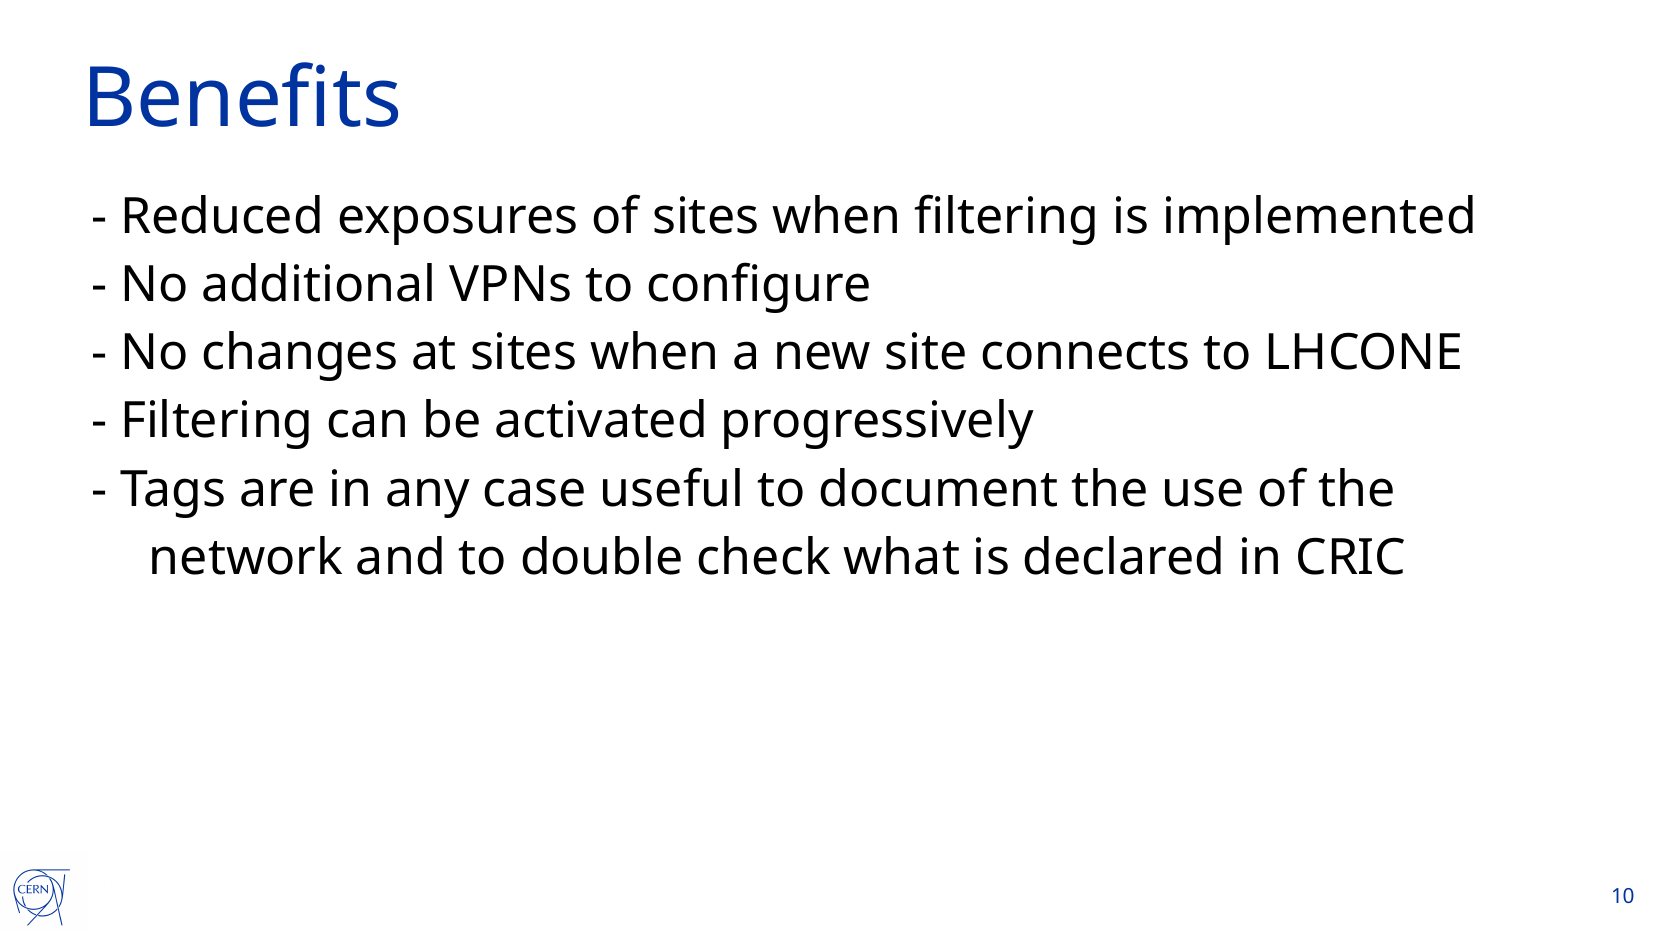

# Benefits
- Reduced exposures of sites when filtering is implemented
- No additional VPNs to configure
- No changes at sites when a new site connects to LHCONE
- Filtering can be activated progressively
- Tags are in any case useful to document the use of the network and to double check what is declared in CRIC